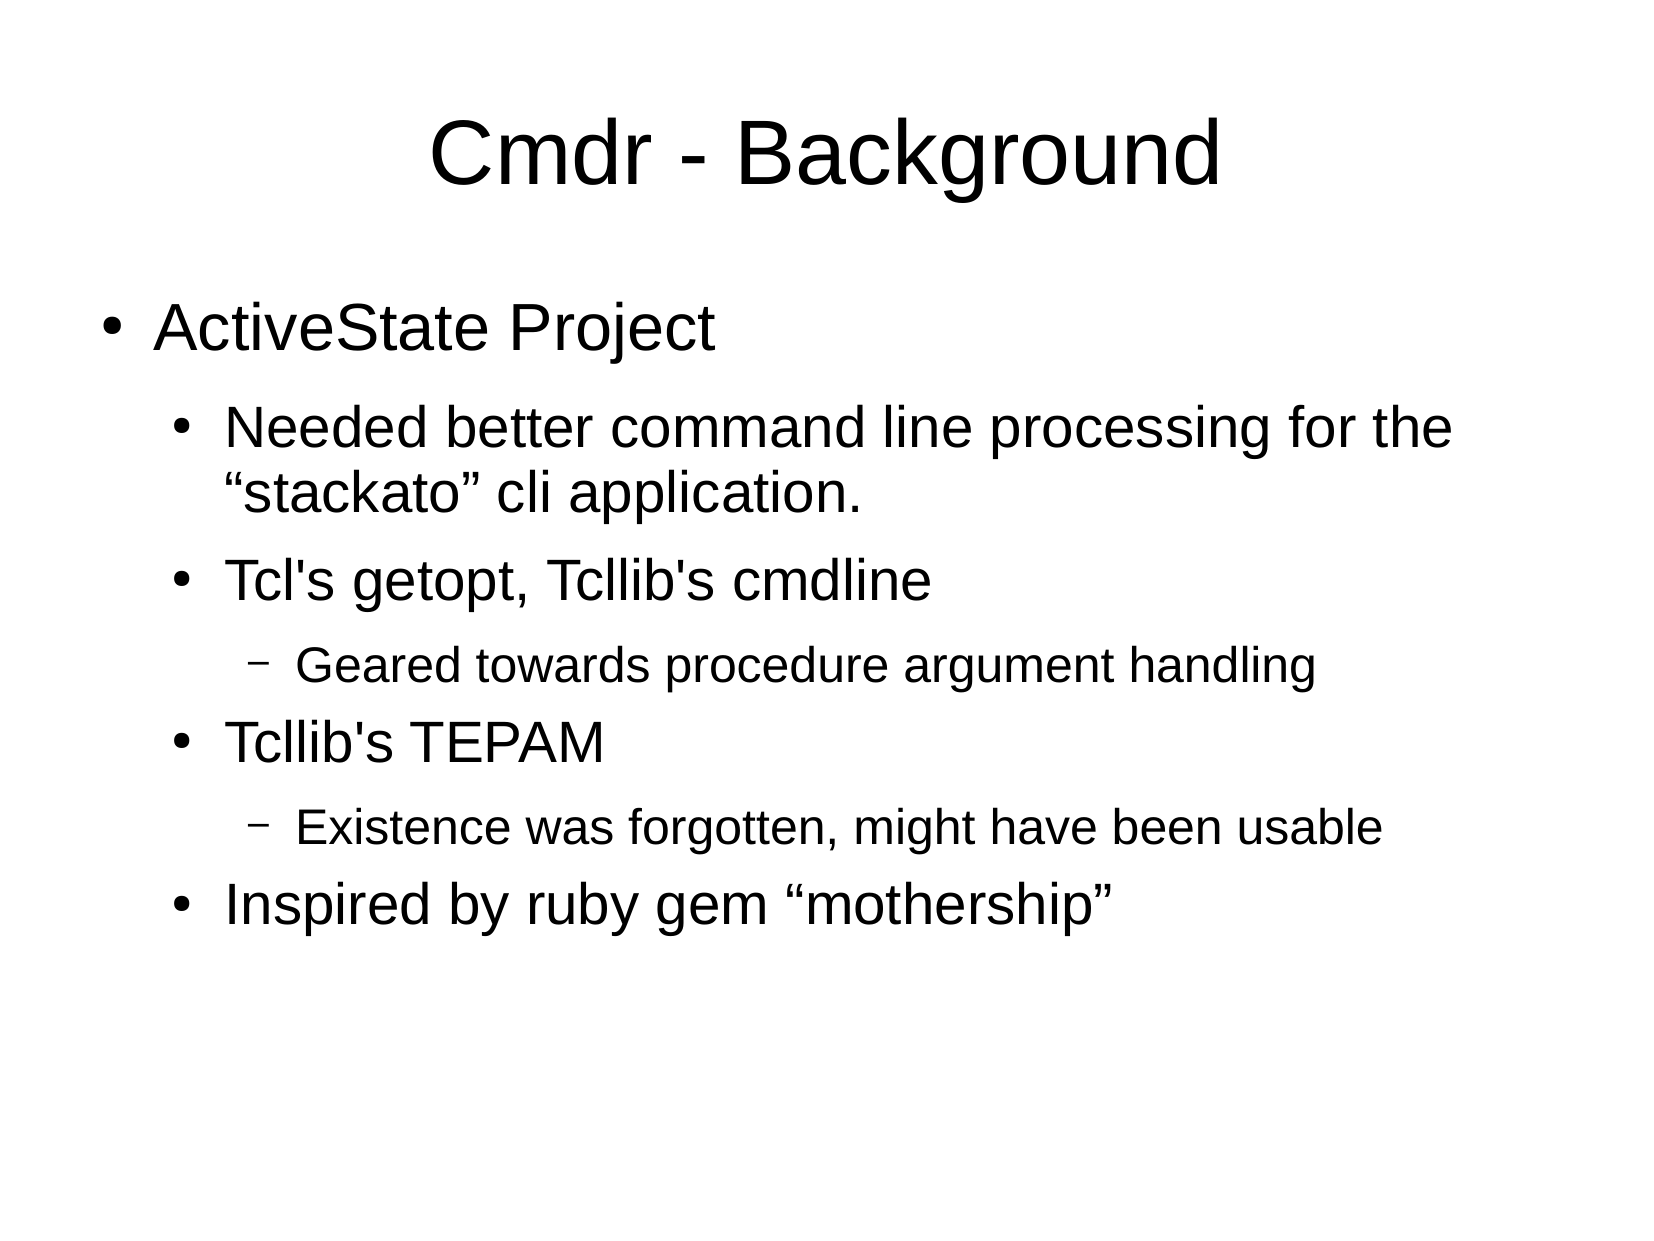

# Cmdr - Background
ActiveState Project
Needed better command line processing for the “stackato” cli application.
Tcl's getopt, Tcllib's cmdline
Geared towards procedure argument handling
Tcllib's TEPAM
Existence was forgotten, might have been usable
Inspired by ruby gem “mothership”